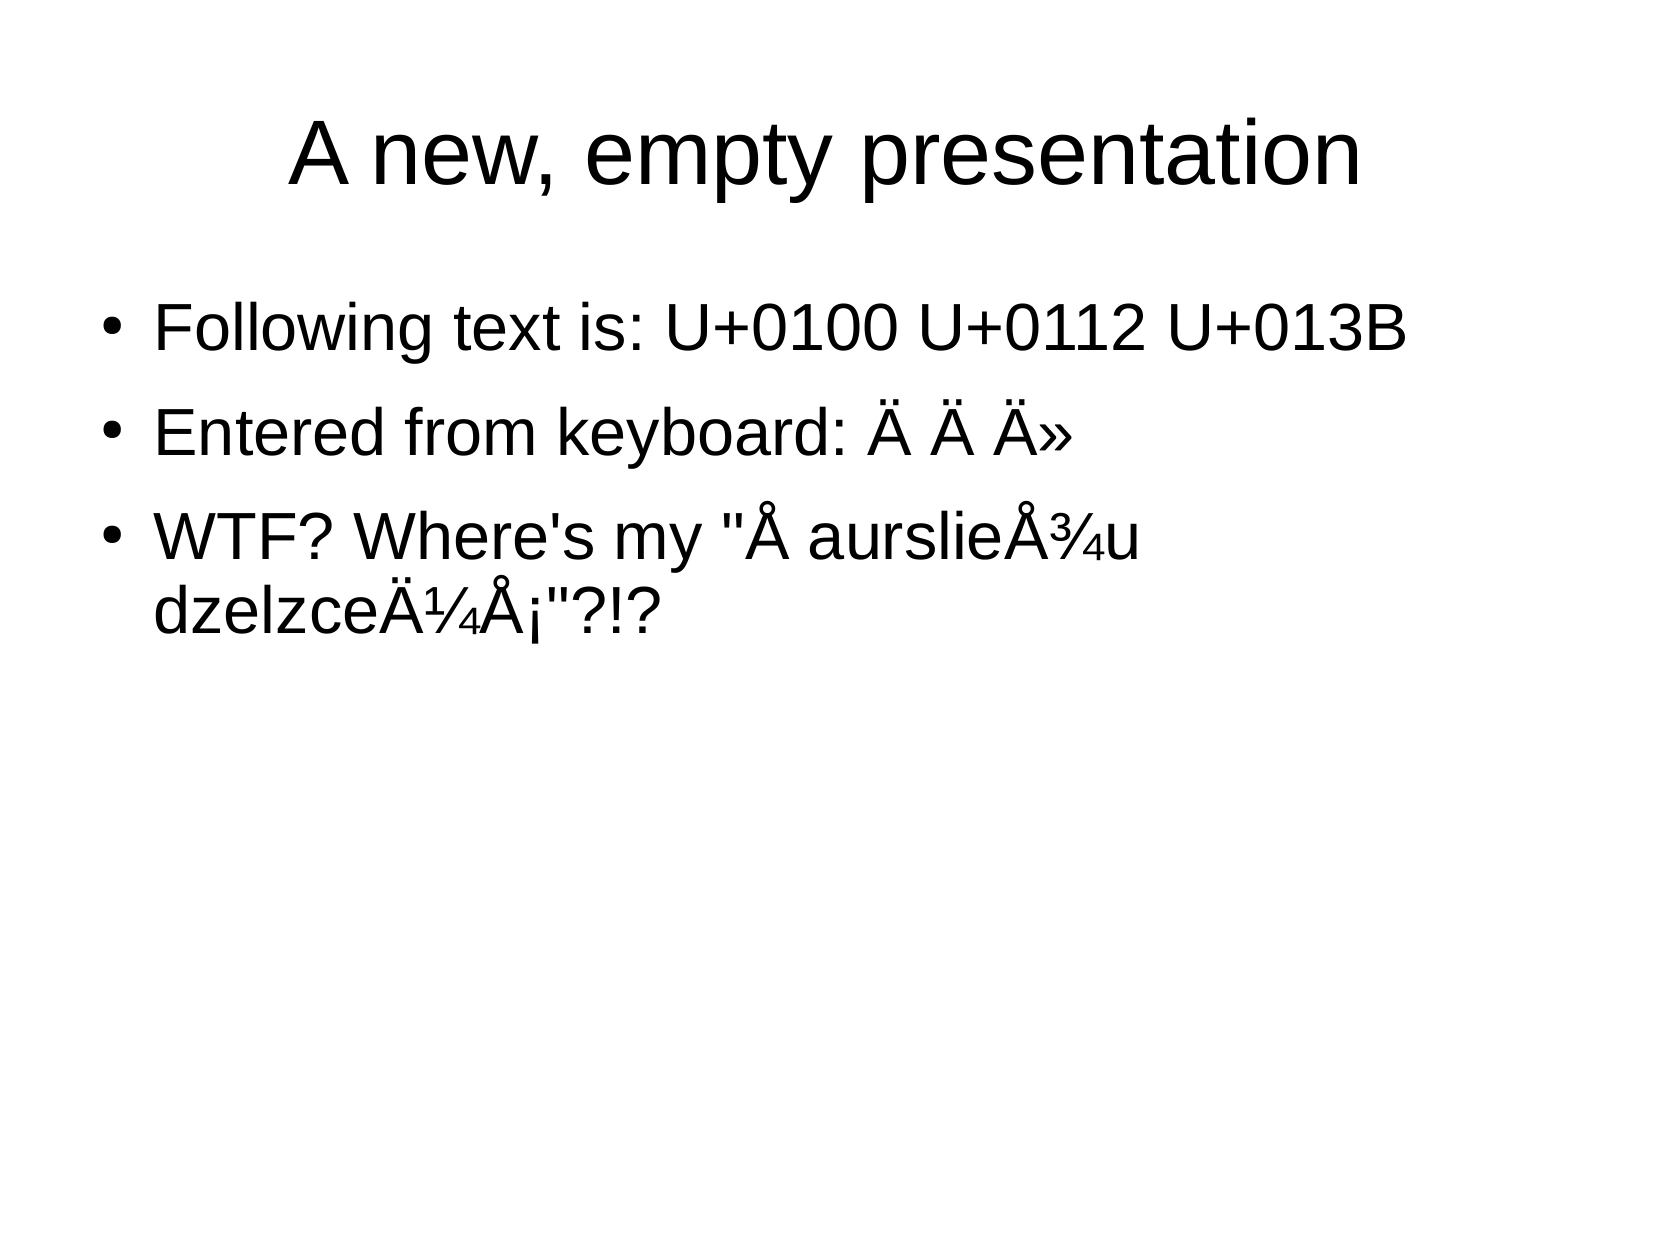

# A new, empty presentation
Following text is: U+0100 U+0112 U+013B
Entered from keyboard: Ä Ä Ä»
WTF? Where's my "Å aurslieÅ¾u dzelzceÄ¼Å¡"?!?